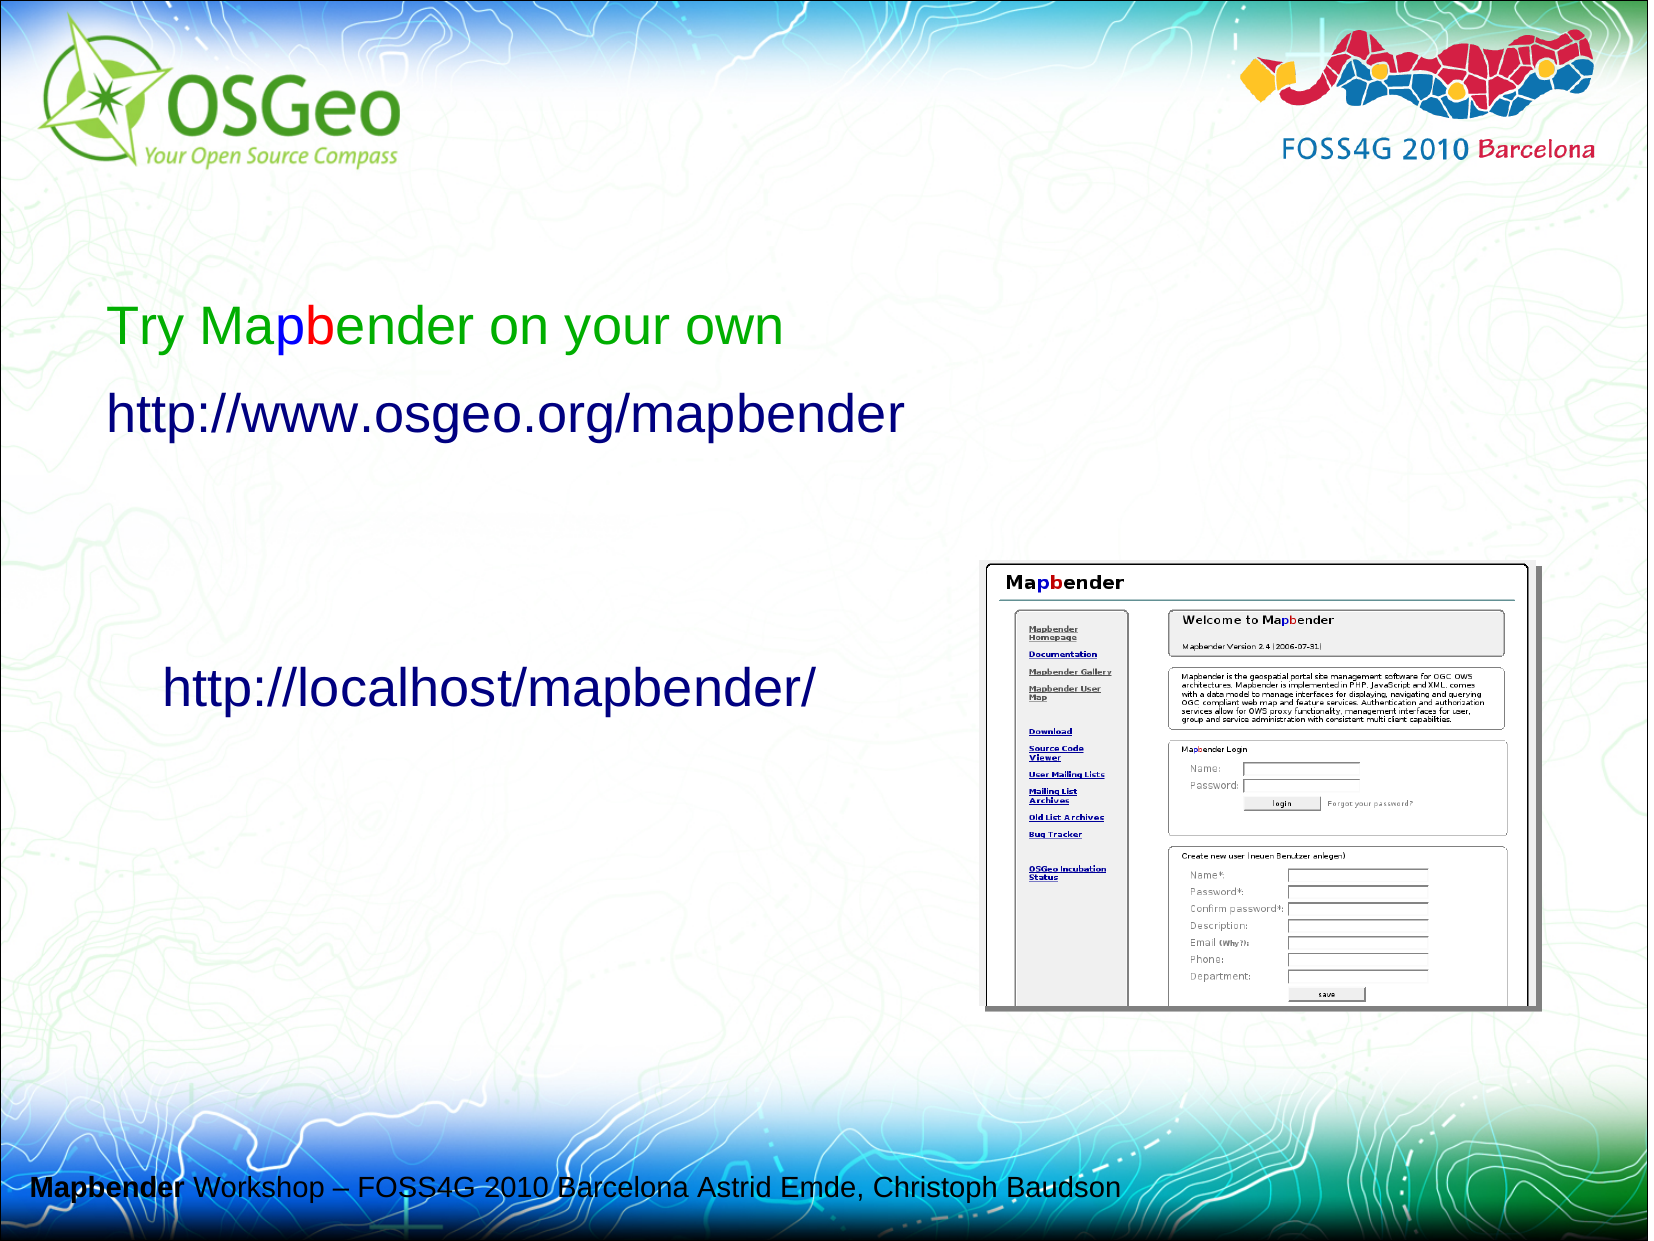

# Try Mapbender on your own
http://www.osgeo.org/mapbender
http://localhost/mapbender/